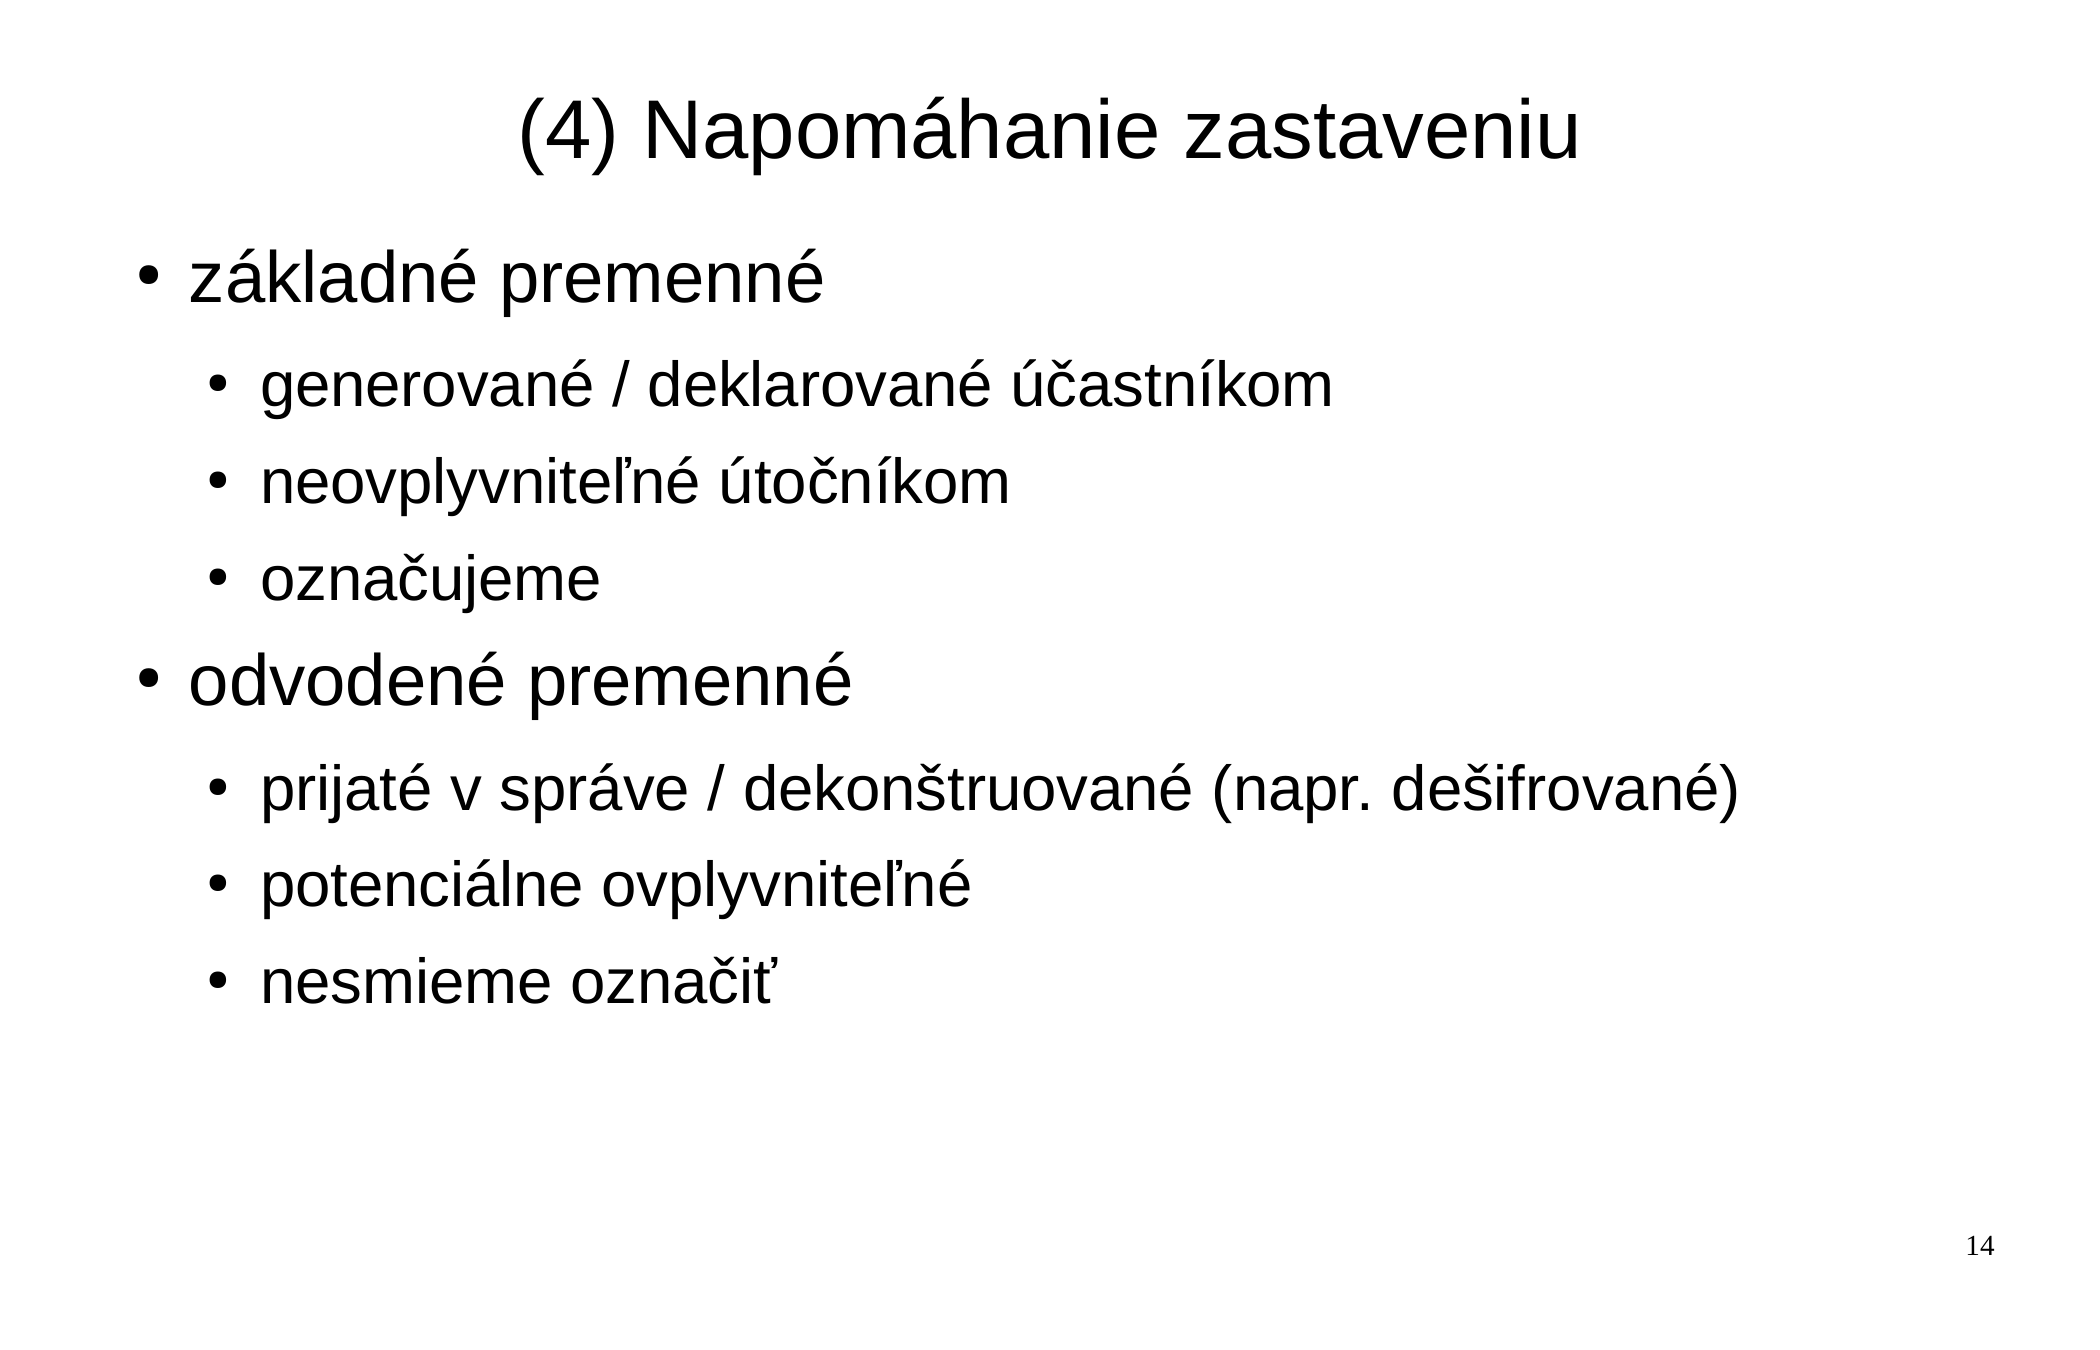

# (4) Napomáhanie zastaveniu
základné premenné
generované / deklarované účastníkom
neovplyvniteľné útočníkom
označujeme
odvodené premenné
prijaté v správe / dekonštruované (napr. dešifrované)
potenciálne ovplyvniteľné
nesmieme označiť
14